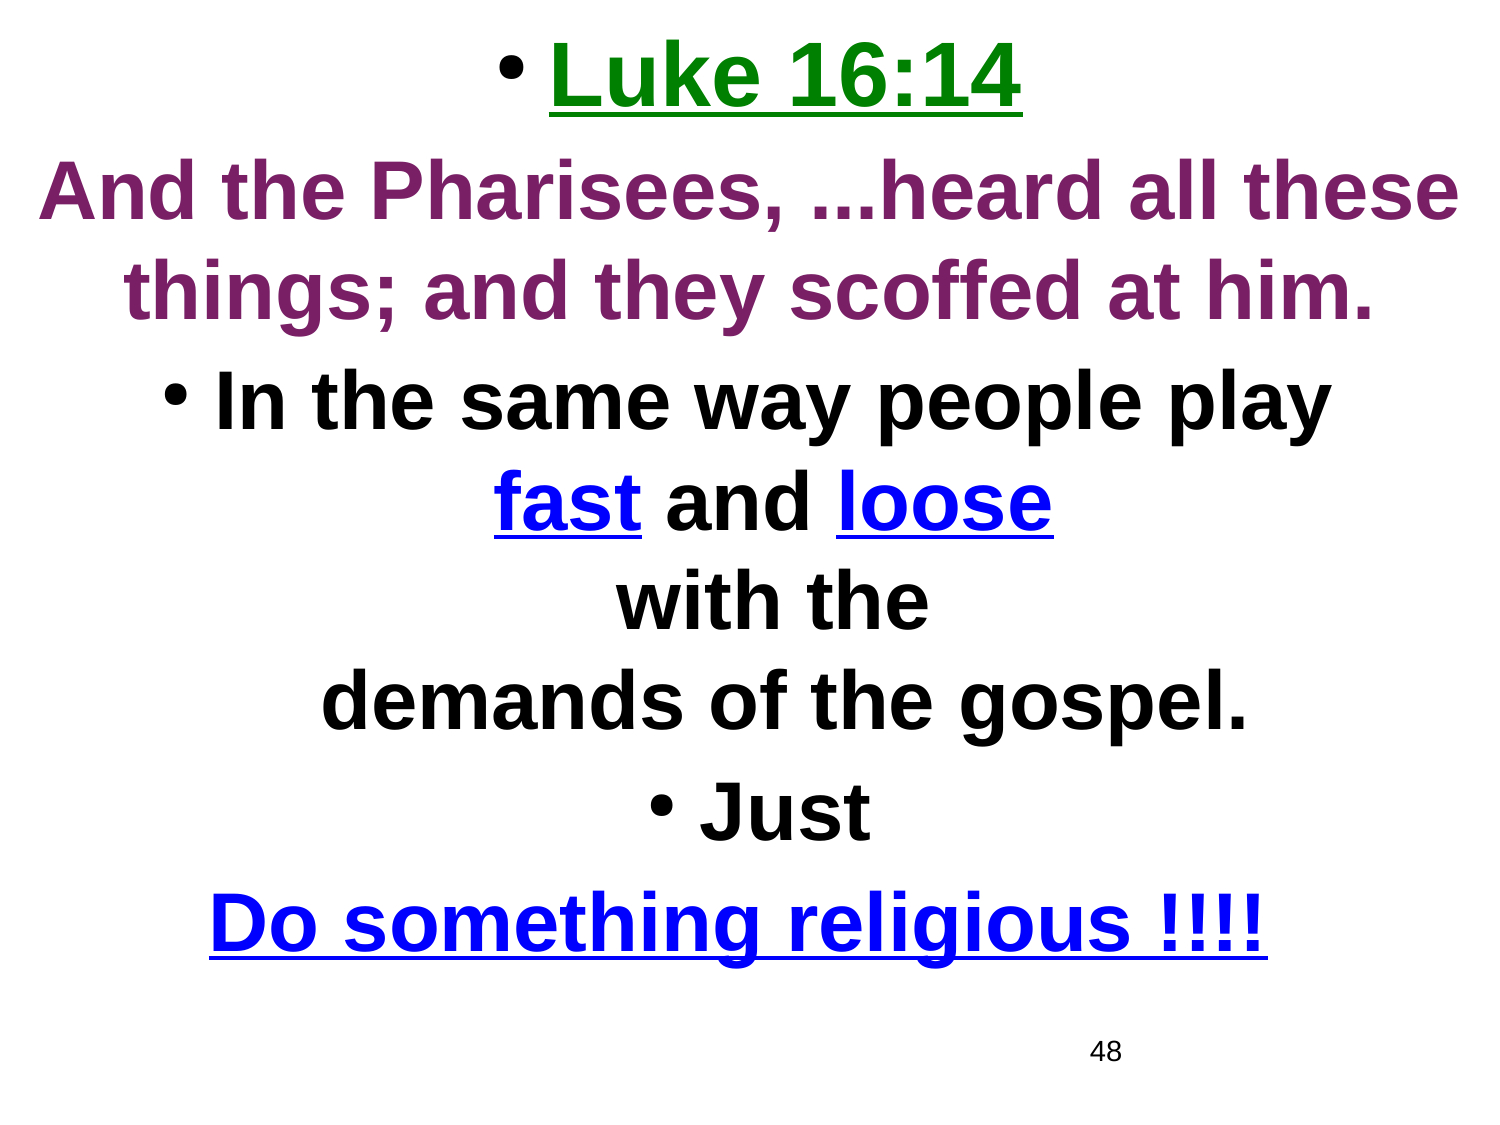

# Luke 16:14
And the Pharisees, ...heard all these things; and they scoffed at him.
In the same way people play
fast and loose
with the
demands of the gospel.
Just
Do something religious !!!!
48